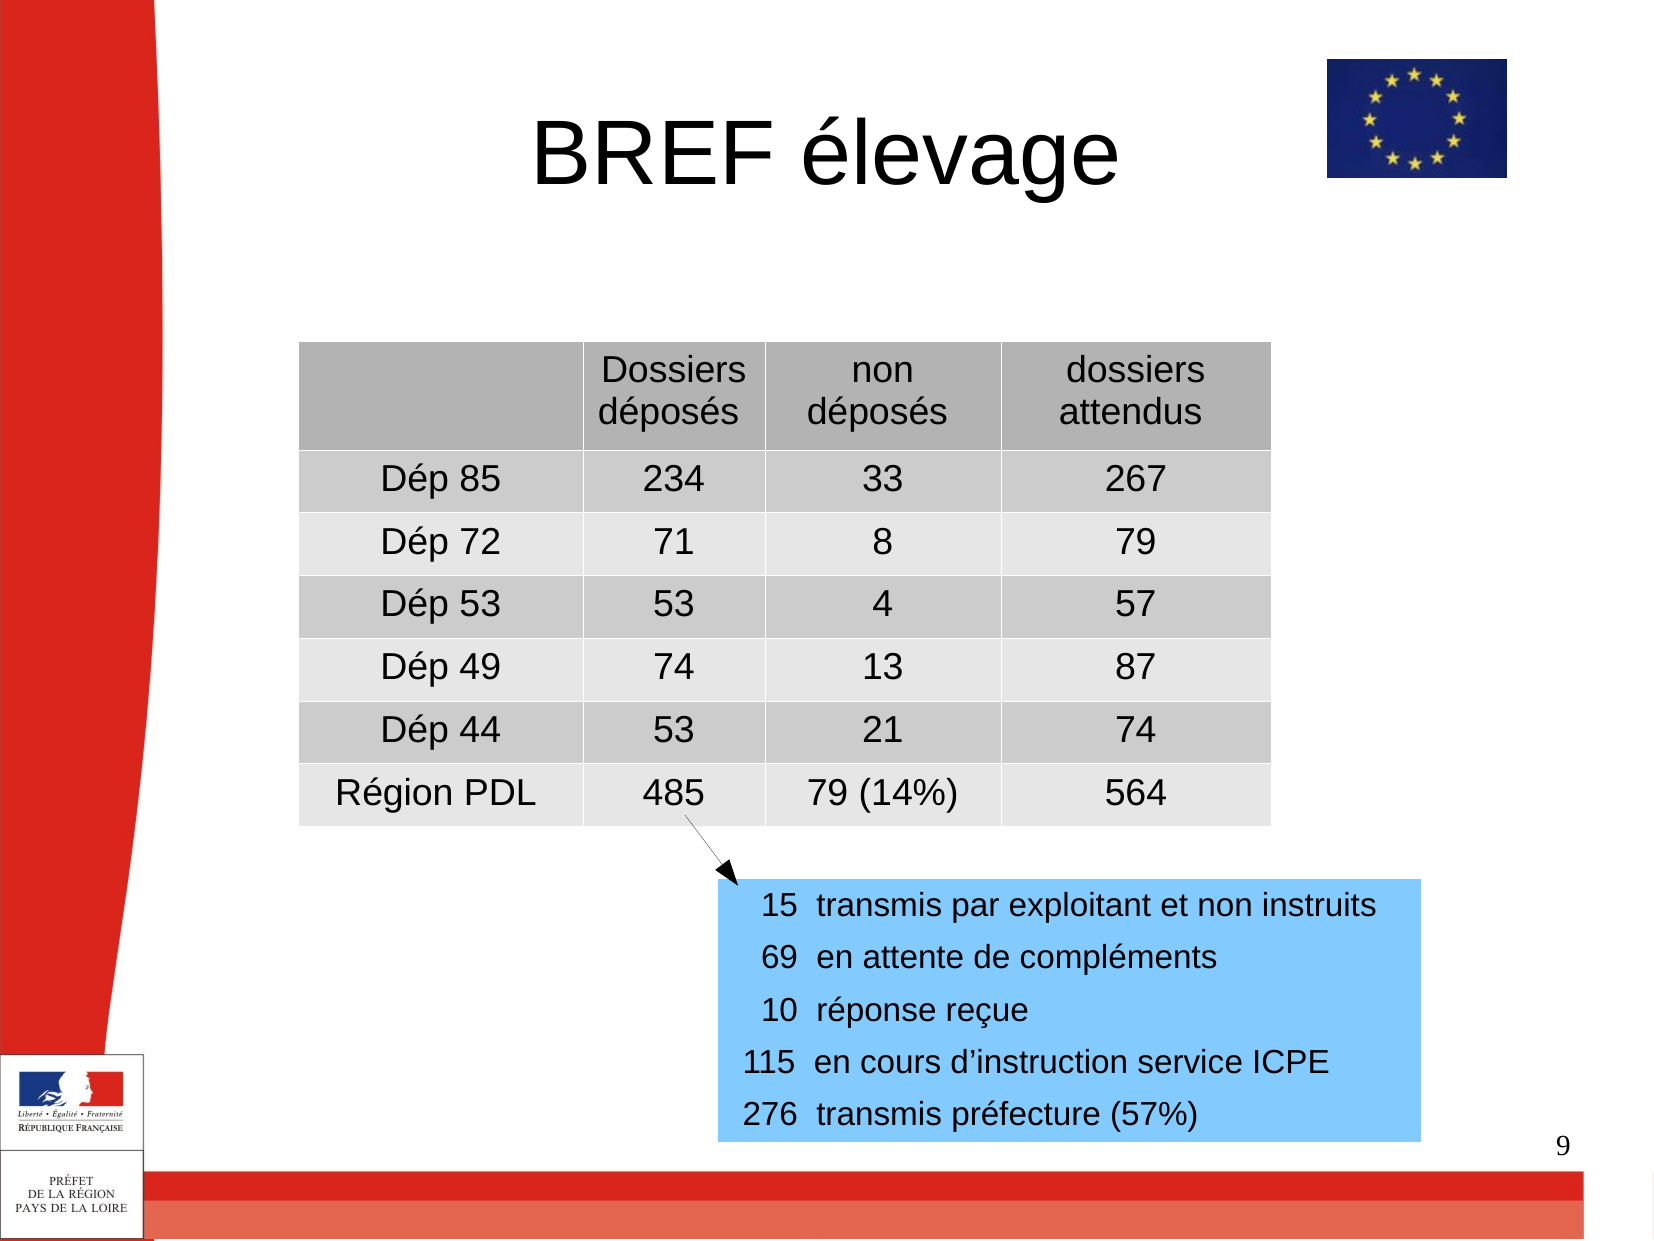

# BREF élevage
| | Dossiers déposés | non déposés | dossiers attendus |
| --- | --- | --- | --- |
| Dép 85 | 234 | 33 | 267 |
| Dép 72 | 71 | 8 | 79 |
| Dép 53 | 53 | 4 | 57 |
| Dép 49 | 74 | 13 | 87 |
| Dép 44 | 53 | 21 | 74 |
| Région PDL | 485 | 79 (14%) | 564 |
| 15 transmis par exploitant et non instruits 69 en attente de compléments 10 réponse reçue 115 en cours d’instruction service ICPE 276 transmis préfecture (57%) |
| --- |
9